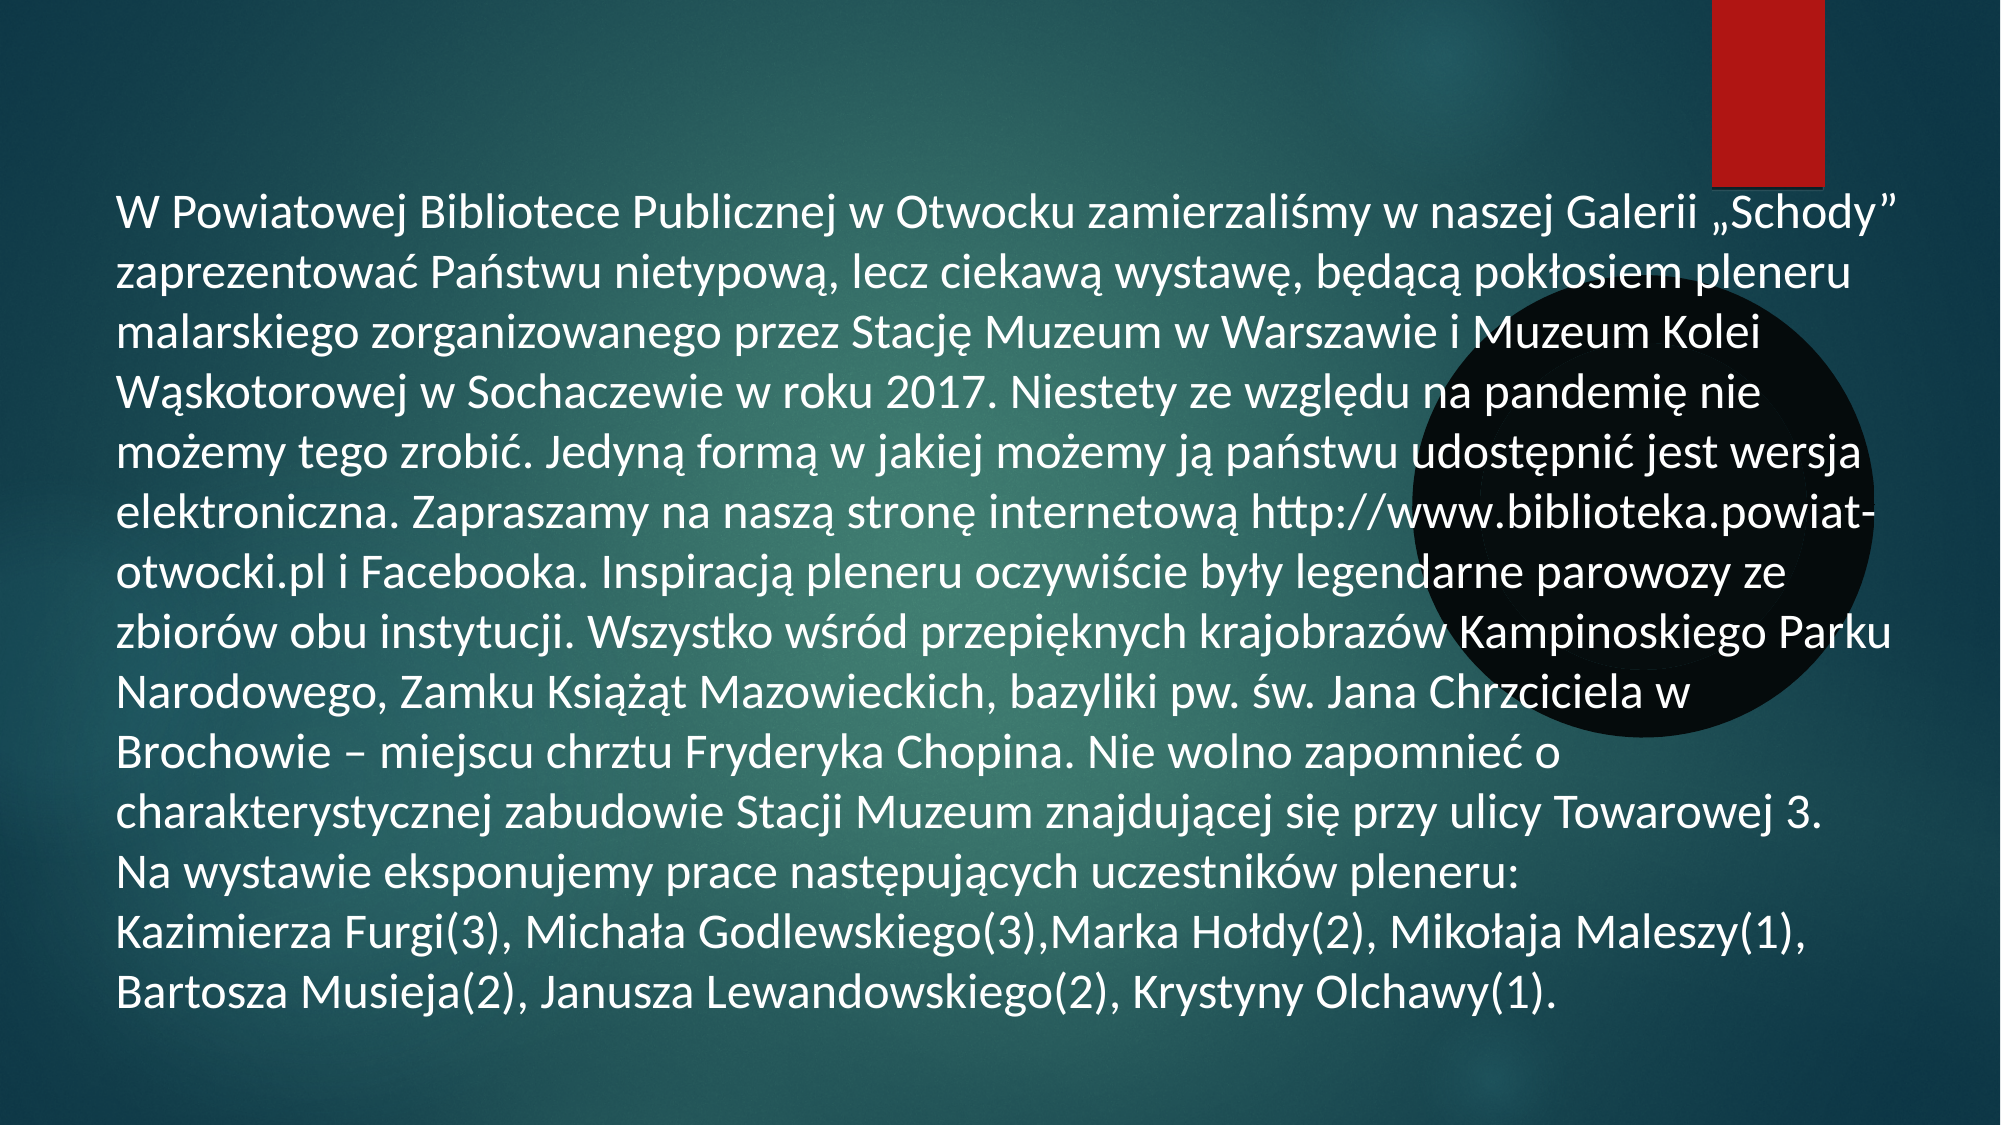

W Powiatowej Bibliotece Publicznej w Otwocku zamierzaliśmy w naszej Galerii „Schody” zaprezentować Państwu nietypową, lecz ciekawą wystawę, będącą pokłosiem pleneru malarskiego zorganizowanego przez Stację Muzeum w Warszawie i Muzeum Kolei Wąskotorowej w Sochaczewie w roku 2017. Niestety ze względu na pandemię nie możemy tego zrobić. Jedyną formą w jakiej możemy ją państwu udostępnić jest wersja elektroniczna. Zapraszamy na naszą stronę internetową http://www.biblioteka.powiat-otwocki.pl i Facebooka. Inspiracją pleneru oczywiście były legendarne parowozy ze zbiorów obu instytucji. Wszystko wśród przepięknych krajobrazów Kampinoskiego Parku Narodowego, Zamku Książąt Mazowieckich, bazyliki pw. św. Jana Chrzciciela w Brochowie – miejscu chrztu Fryderyka Chopina. Nie wolno zapomnieć o charakterystycznej zabudowie Stacji Muzeum znajdującej się przy ulicy Towarowej 3.
Na wystawie eksponujemy prace następujących uczestników pleneru:
Kazimierza Furgi(3), Michała Godlewskiego(3),Marka Hołdy(2), Mikołaja Maleszy(1), Bartosza Musieja(2), Janusza Lewandowskiego(2), Krystyny Olchawy(1).